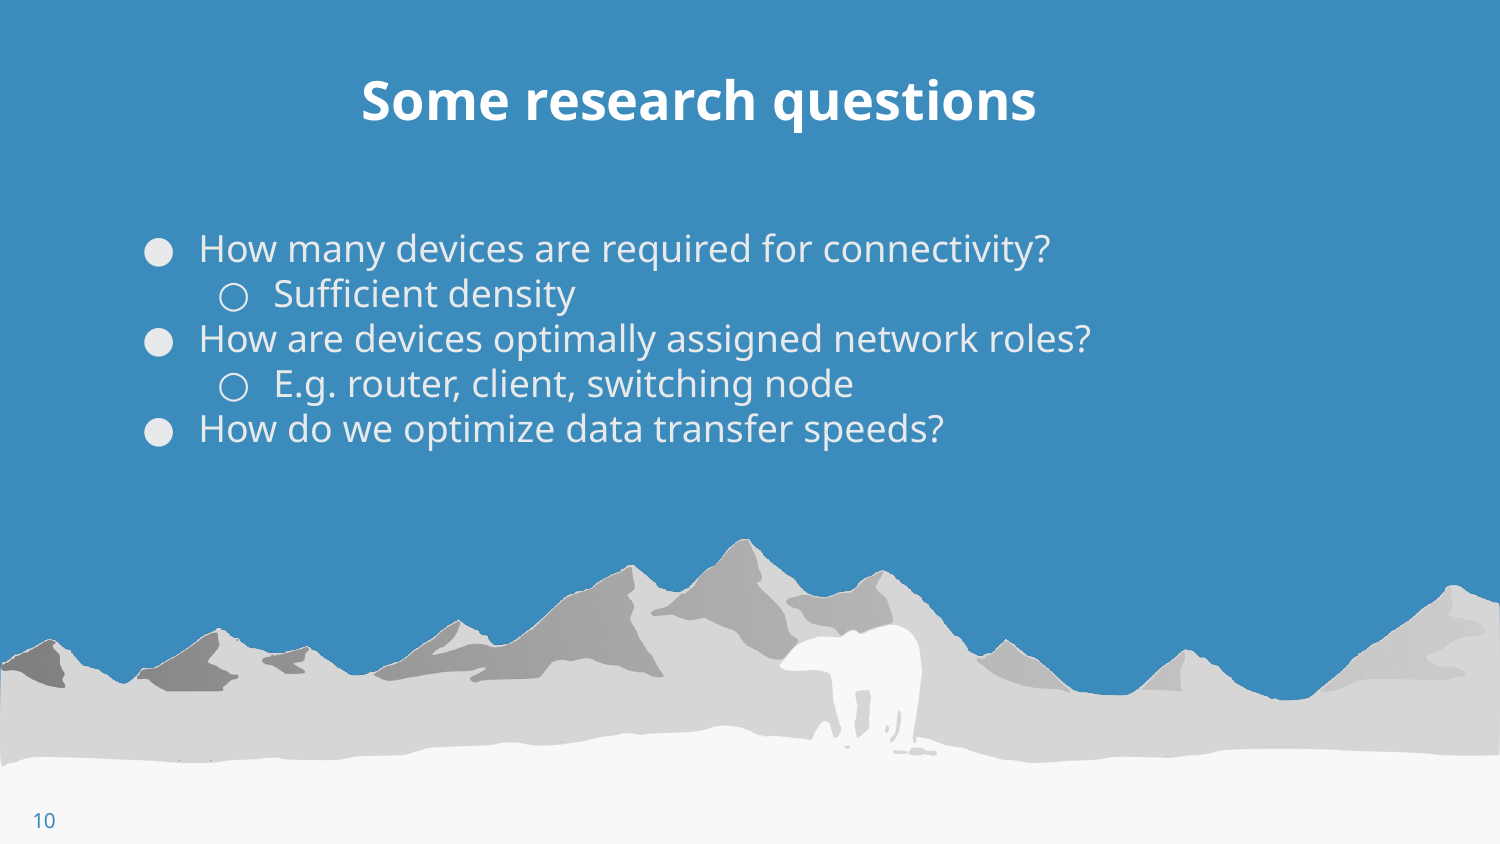

# Some research questions
How many devices are required for connectivity?
Sufficient density
How are devices optimally assigned network roles?
E.g. router, client, switching node
How do we optimize data transfer speeds?